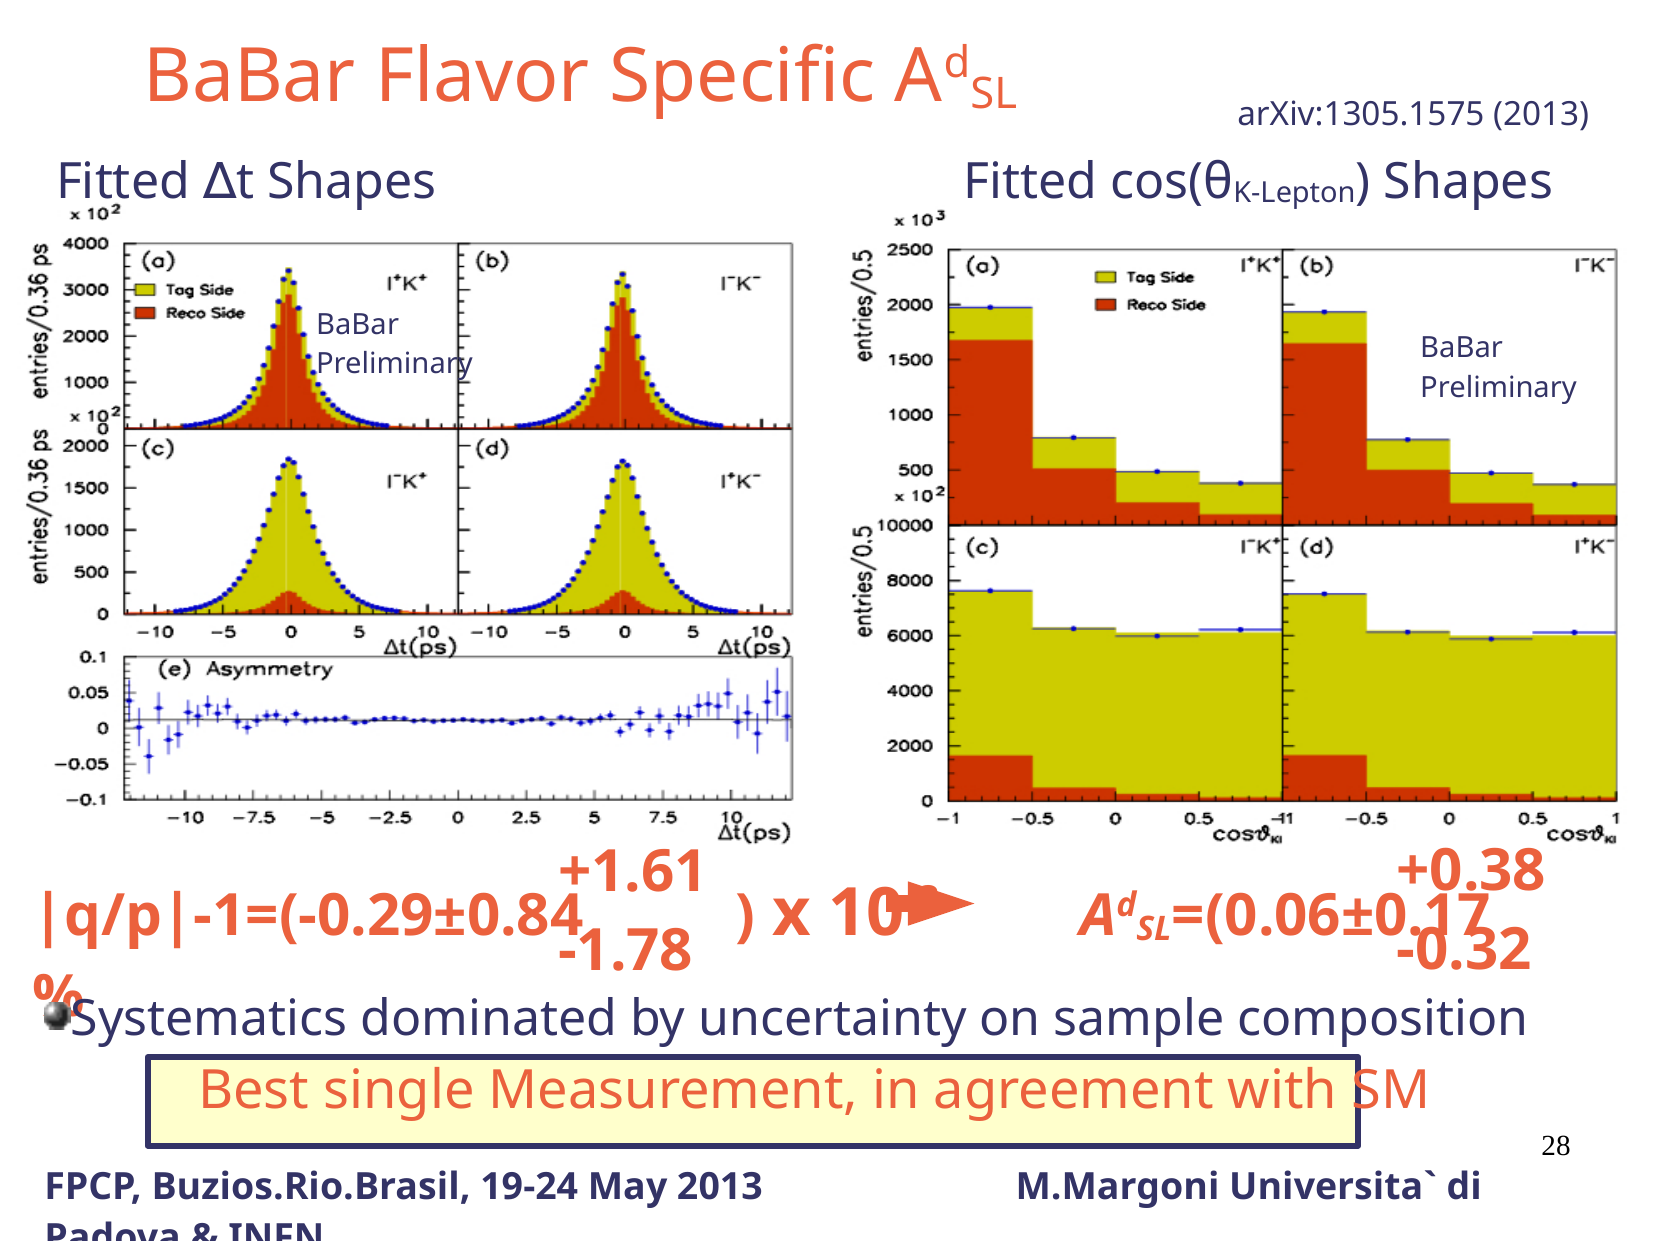

BaBar Flavor Specific AdSL
arXiv:1305.1575 (2013)
Fitted ∆t Shapes					 Fitted cos(θK-Lepton) Shapes
BaBar
Preliminary
BaBar
Preliminary
+0.38
-0.32
+1.61
-1.78
|q/p|-1=(-0.29±0.84 ) x 10-3 AdSL=(0.06±0.17 )%
Systematics dominated by uncertainty on sample composition
 Best single Measurement, in agreement with SM
28
FPCP, Buzios.Rio.Brasil, 19-24 May 2013 M.Margoni Universita` di Padova & INFN